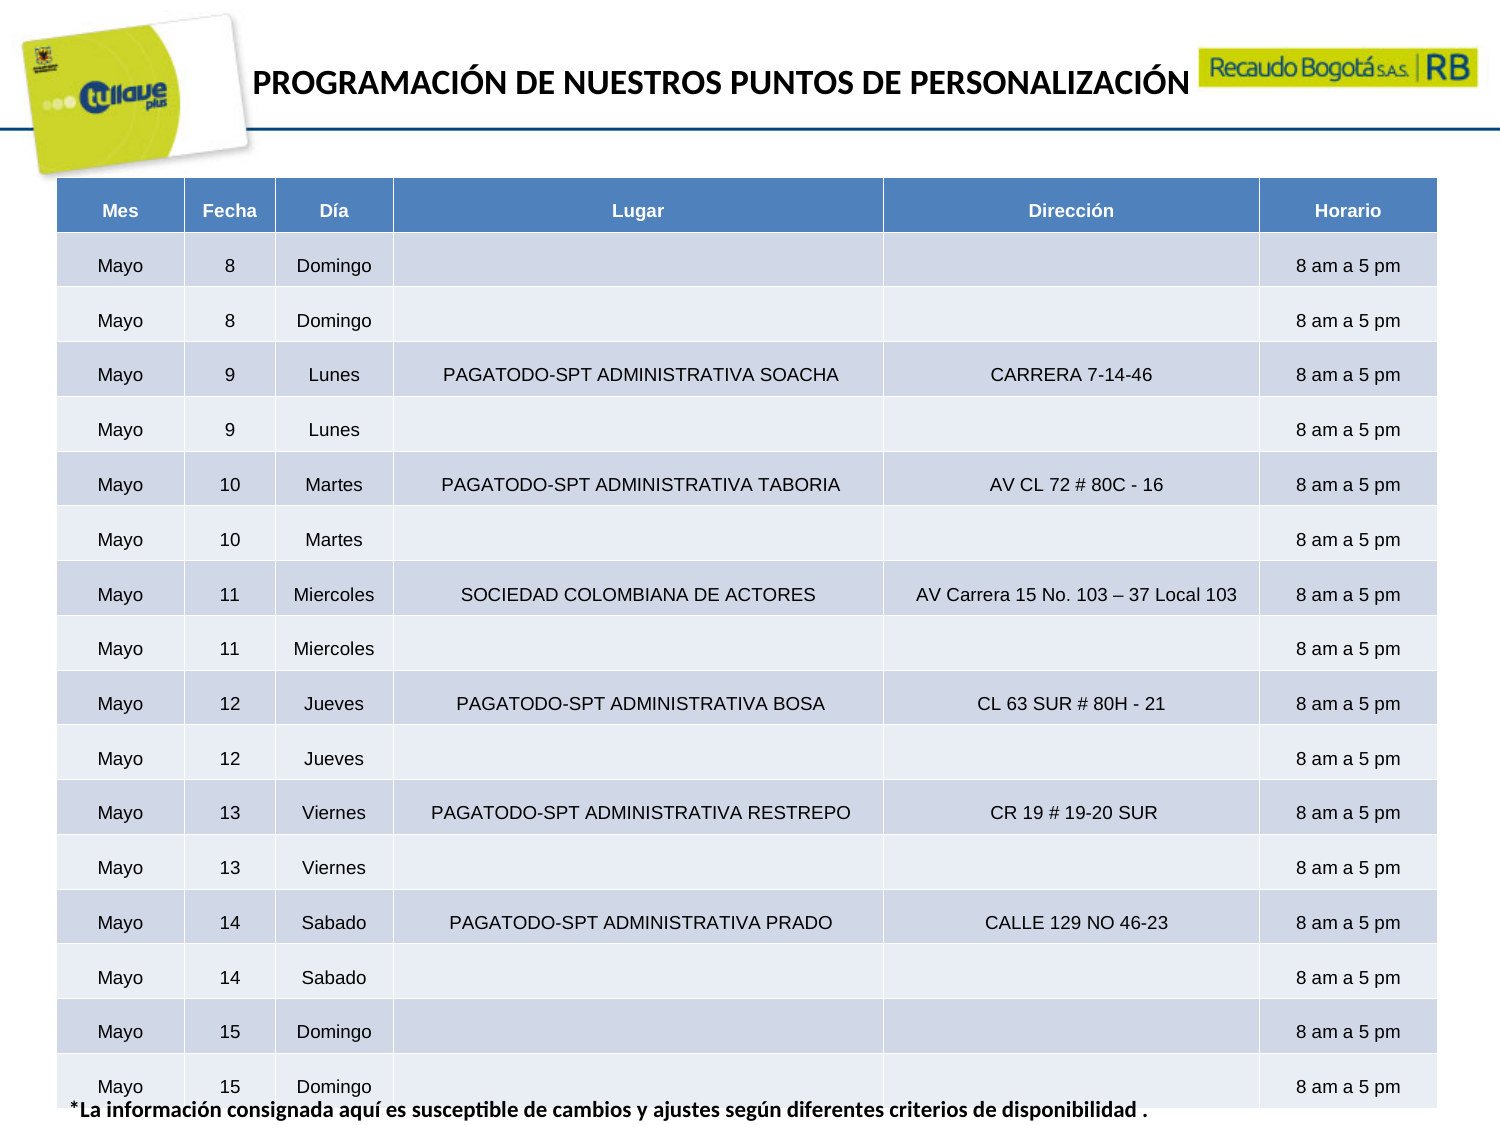

PROGRAMACIÓN DE NUESTROS PUNTOS DE PERSONALIZACIÓN
| Mes | Fecha | Día | Lugar | Dirección | Horario |
| --- | --- | --- | --- | --- | --- |
| Mayo | 8 | Domingo | | | 8 am a 5 pm |
| Mayo | 8 | Domingo | | | 8 am a 5 pm |
| Mayo | 9 | Lunes | PAGATODO-SPT ADMINISTRATIVA SOACHA | CARRERA 7-14-46 | 8 am a 5 pm |
| Mayo | 9 | Lunes | | | 8 am a 5 pm |
| Mayo | 10 | Martes | PAGATODO-SPT ADMINISTRATIVA TABORIA | AV CL 72 # 80C - 16 | 8 am a 5 pm |
| Mayo | 10 | Martes | | | 8 am a 5 pm |
| Mayo | 11 | Miercoles | SOCIEDAD COLOMBIANA DE ACTORES | AV Carrera 15 No. 103 – 37 Local 103 | 8 am a 5 pm |
| Mayo | 11 | Miercoles | | | 8 am a 5 pm |
| Mayo | 12 | Jueves | PAGATODO-SPT ADMINISTRATIVA BOSA | CL 63 SUR # 80H - 21 | 8 am a 5 pm |
| Mayo | 12 | Jueves | | | 8 am a 5 pm |
| Mayo | 13 | Viernes | PAGATODO-SPT ADMINISTRATIVA RESTREPO | CR 19 # 19-20 SUR | 8 am a 5 pm |
| Mayo | 13 | Viernes | | | 8 am a 5 pm |
| Mayo | 14 | Sabado | PAGATODO-SPT ADMINISTRATIVA PRADO | CALLE 129 NO 46-23 | 8 am a 5 pm |
| Mayo | 14 | Sabado | | | 8 am a 5 pm |
| Mayo | 15 | Domingo | | | 8 am a 5 pm |
| Mayo | 15 | Domingo | | | 8 am a 5 pm |
*La información consignada aquí es susceptible de cambios y ajustes según diferentes criterios de disponibilidad .